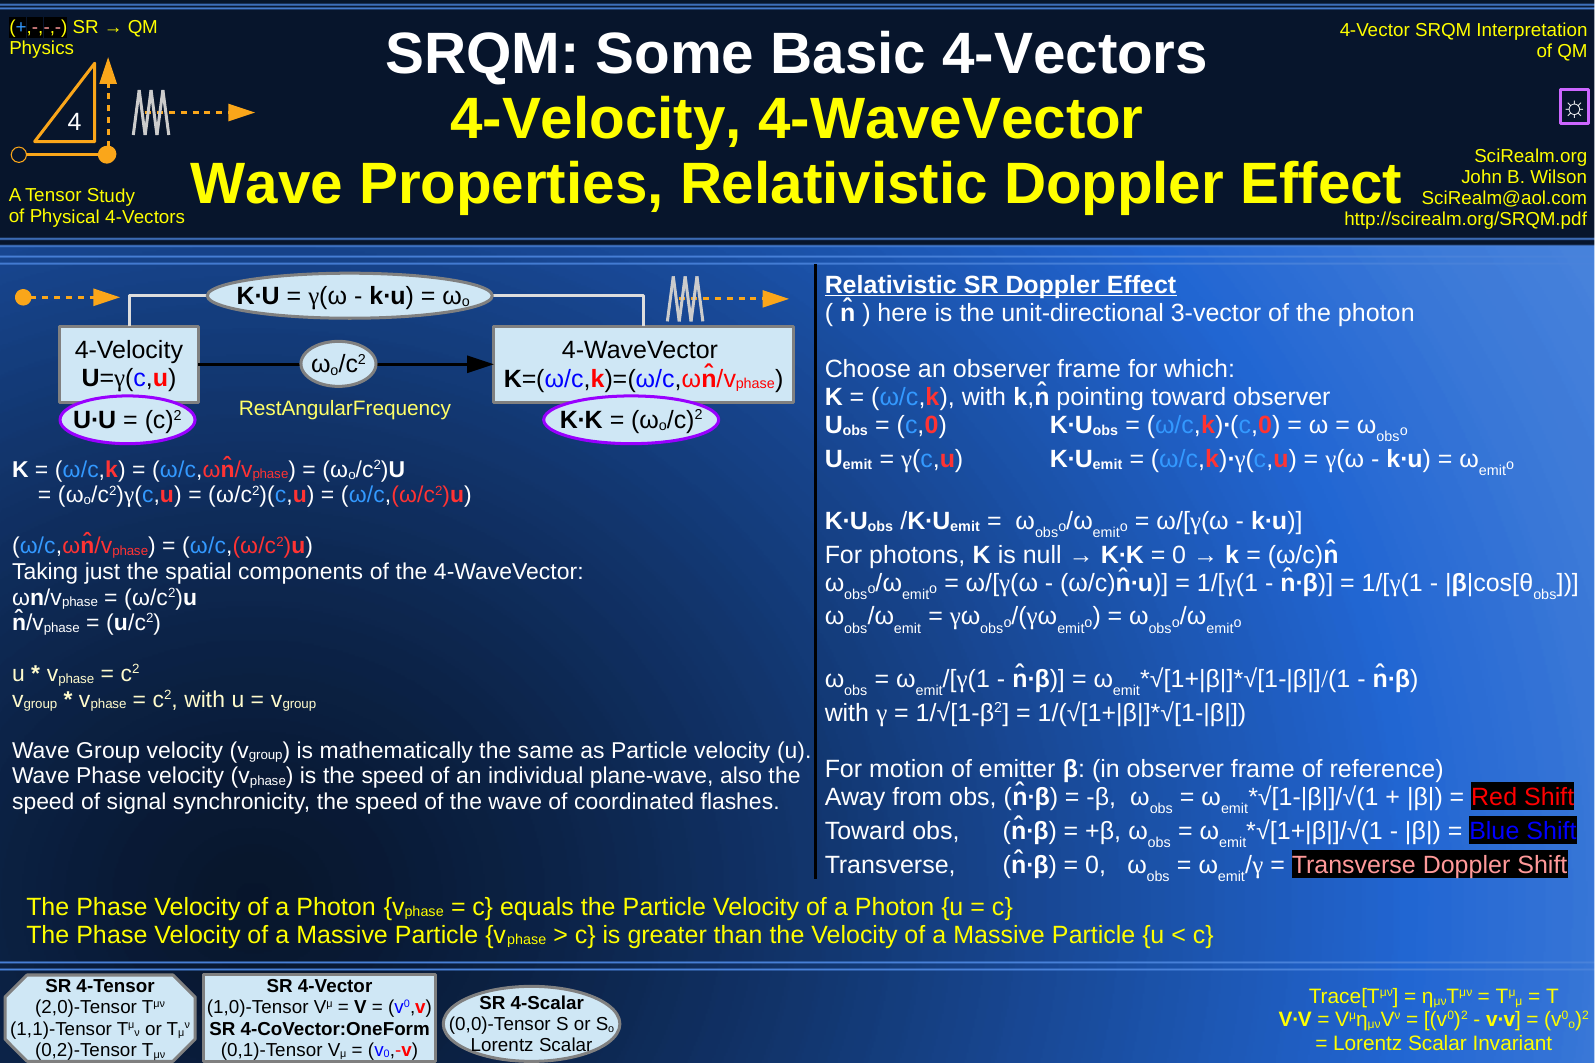

(+,-,-,-) SR → QM
Physics
A Tensor Study
of Physical 4-Vectors
4-Vector SRQM Interpretation
of QM
SciRealm.org
John B. Wilson
SciRealm@aol.com
http://scirealm.org/SRQM.pdf
# SRQM: Some Basic 4-Vectors 4-Velocity, 4-WaveVector Wave Properties, Relativistic Doppler Effect
4
☼
Relativistic SR Doppler Effect
( n̂ ) here is the unit-directional 3-vector of the photon
Choose an observer frame for which:
K = (ω/c,k), with k,n̂ pointing toward observer
Uobs = (c,0)		K∙Uobs = (ω/c,k)∙(c,0) = ω = ωobso
Uemit = γ(c,u)		K∙Uemit = (ω/c,k)∙γ(c,u) = γ(ω - k∙u) = ωemito
K∙Uobs /K∙Uemit = ωobso/ωemito = ω/[γ(ω - k∙u)]
For photons, K is null → K∙K = 0 → k = (ω/c)n̂
ωobso/ωemito = ω/[γ(ω - (ω/c)n̂∙u)] = 1/[γ(1 - n̂∙β)] = 1/[γ(1 - |β|cos[θobs])]
ωobs/ωemit = γωobso/(γωemito) = ωobso/ωemito
ωobs = ωemit/[γ(1 - n̂∙β)] = ωemit*√[1+|β|]*√[1-|β|]/(1 - n̂∙β)
with γ = 1/√[1-β2] = 1/(√[1+|β|]*√[1-|β|])
For motion of emitter β: (in observer frame of reference)
Away from obs, (n̂∙β) = -β, ωobs = ωemit*√[1-|β|]/√(1 + |β|) = Red Shift
Toward obs, 	 (n̂∙β) = +β, ωobs = ωemit*√[1+|β|]/√(1 - |β|) = Blue Shift
Transverse, 	 (n̂∙β) = 0, ωobs = ωemit/γ = Transverse Doppler Shift
 K∙U = γ(ω - k∙u) = ωo
4-Velocity
U=γ(c,u)
4-WaveVector
K=(ω/c,k)=(ω/c,ωn̂/vphase)
ωo/c2
RestAngularFrequency
U∙U = (c)2
K∙K = (ωo/c)2
K = (ω/c,k) = (ω/c,ωn̂/vphase) = (ωo/c2)U
 = (ωo/c2)γ(c,u) = (ω/c2)(c,u) = (ω/c,(ω/c2)u)
(ω/c,ωn̂/vphase) = (ω/c,(ω/c2)u)
Taking just the spatial components of the 4-WaveVector:
ωn/vphase = (ω/c2)u
n̂/vphase = (u/c2)
u * vphase = c2
vgroup * vphase = c2, with u = vgroup
Wave Group velocity (vgroup) is mathematically the same as Particle velocity (u).
Wave Phase velocity (vphase) is the speed of an individual plane-wave, also the speed of signal synchronicity, the speed of the wave of coordinated flashes.
The Phase Velocity of a Photon {vphase = c} equals the Particle Velocity of a Photon {u = c}
The Phase Velocity of a Massive Particle {vphase > c} is greater than the Velocity of a Massive Particle {u < c}
SR 4-Tensor
(2,0)-Tensor Tμν
(1,1)-Tensor Tμν or Tμν
(0,2)-Tensor Tμν
SR 4-Vector
(1,0)-Tensor Vμ = V = (v0,v)
SR 4-CoVector:OneForm
(0,1)-Tensor Vμ = (v0,-v)
Trace[Tμν] = ημνTμν = Tμμ = T
V∙V = VμημνVν = [(v0)2 - v∙v] = (v0o)2
= Lorentz Scalar Invariant
SR 4-Scalar
(0,0)-Tensor S or So
Lorentz Scalar